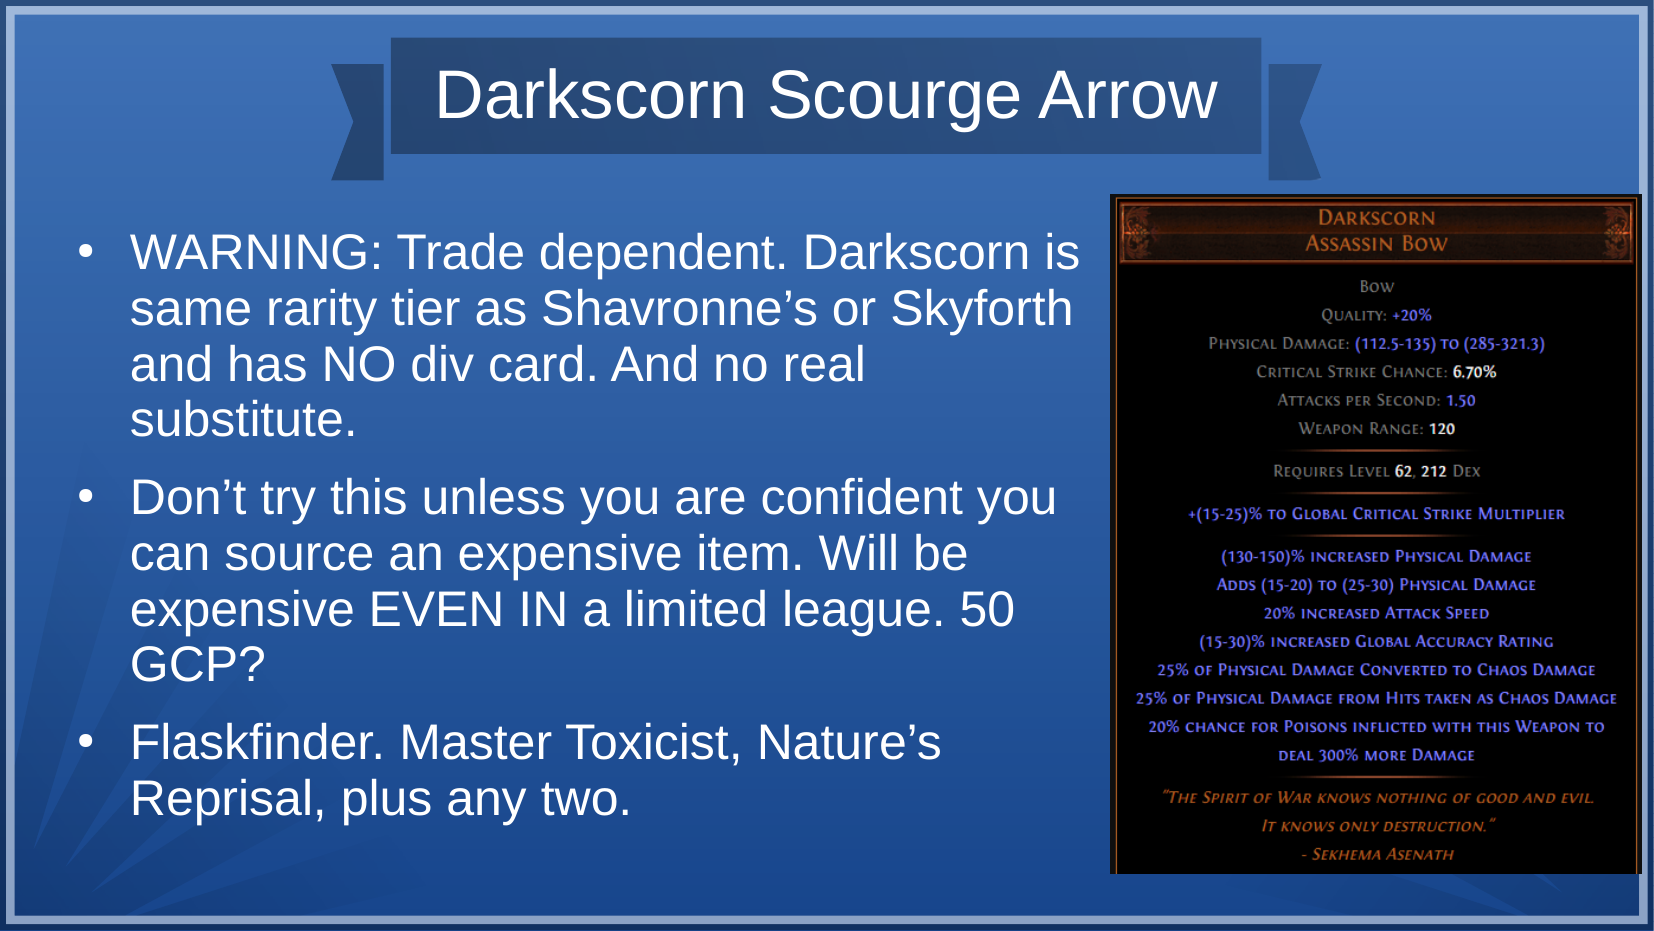

# Darkscorn Scourge Arrow
WARNING: Trade dependent. Darkscorn is same rarity tier as Shavronne’s or Skyforth and has NO div card. And no real substitute.
Don’t try this unless you are confident you can source an expensive item. Will be expensive EVEN IN a limited league. 50 GCP?
Flaskfinder. Master Toxicist, Nature’s Reprisal, plus any two.